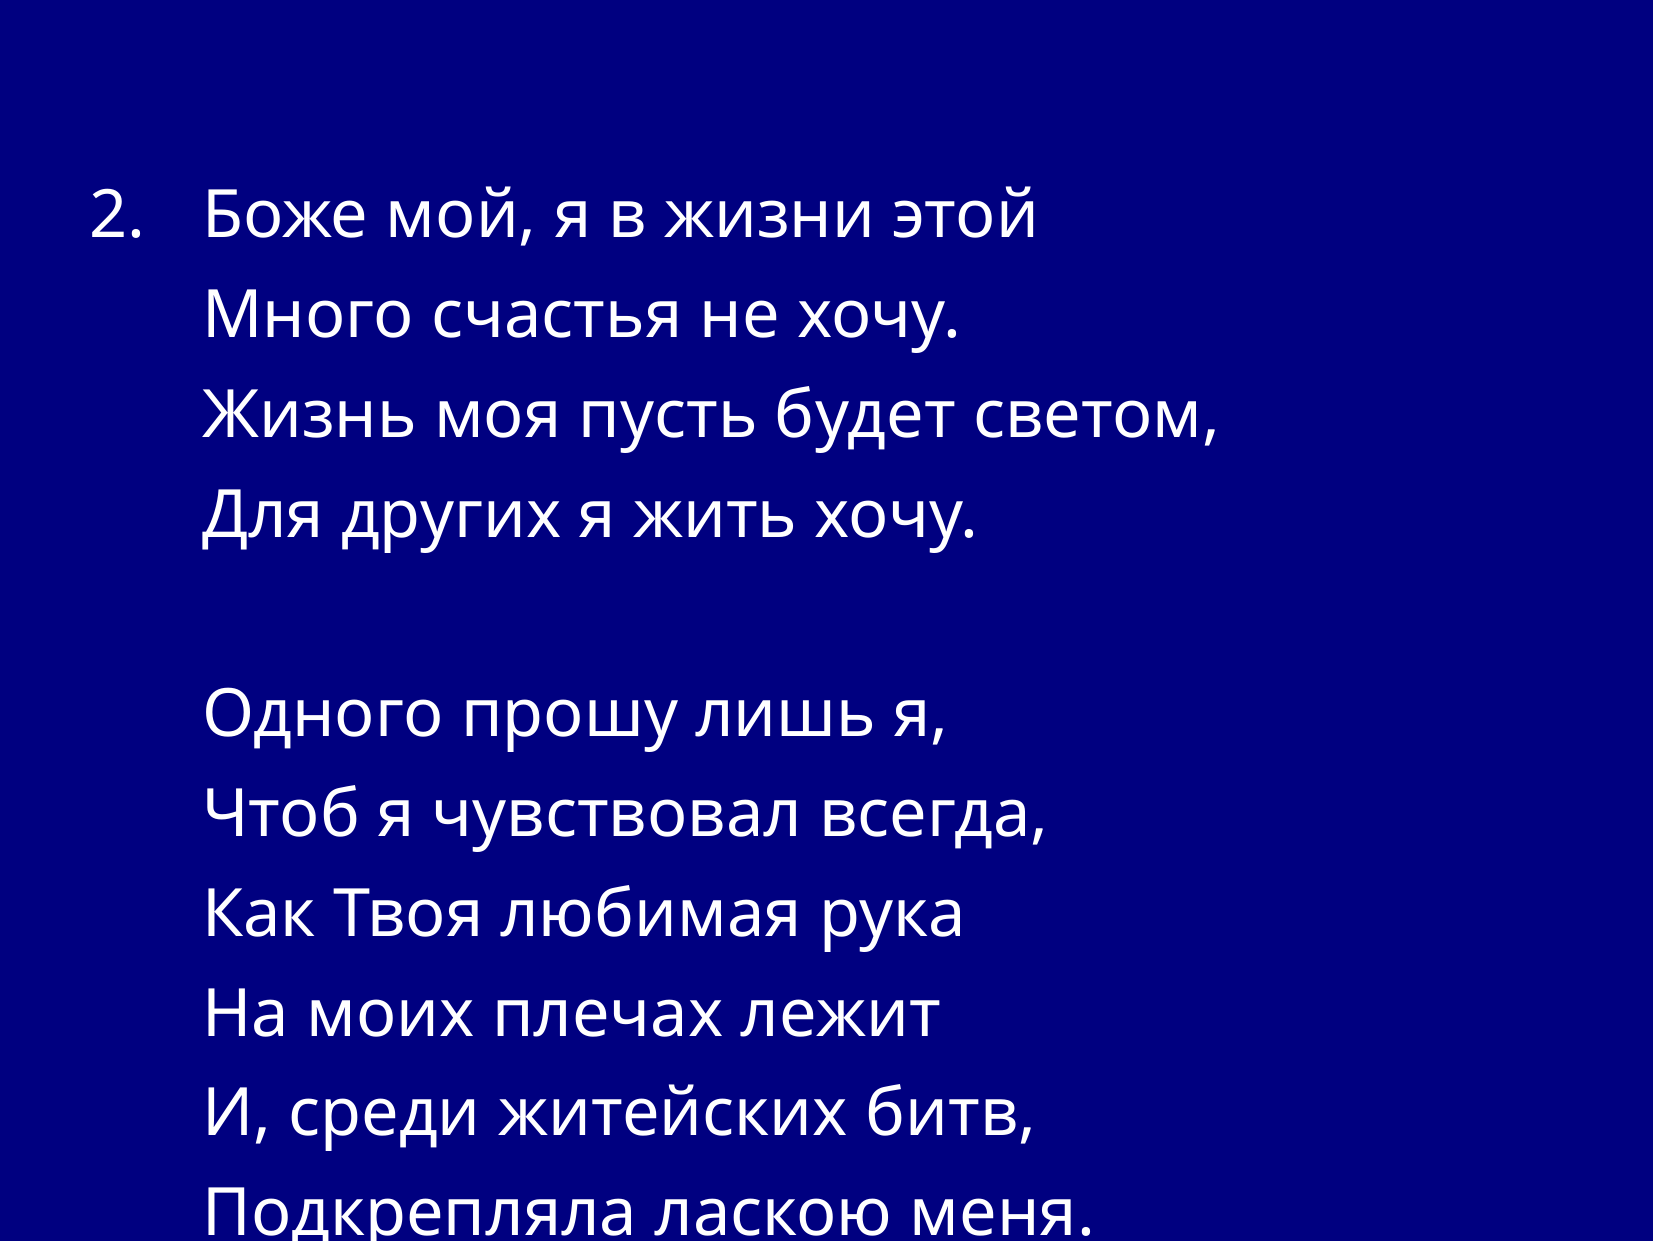

2.	Боже мой, я в жизни этой
	Много счастья не хочу.
	Жизнь моя пусть будет светом,
	Для других я жить хочу.
	Одного прошу лишь я,
	Чтоб я чувствовал всегда,
	Как Твоя любимая рука
	На моих плечах лежит
	И, среди житейских битв,
	Подкрепляла ласкою меня.